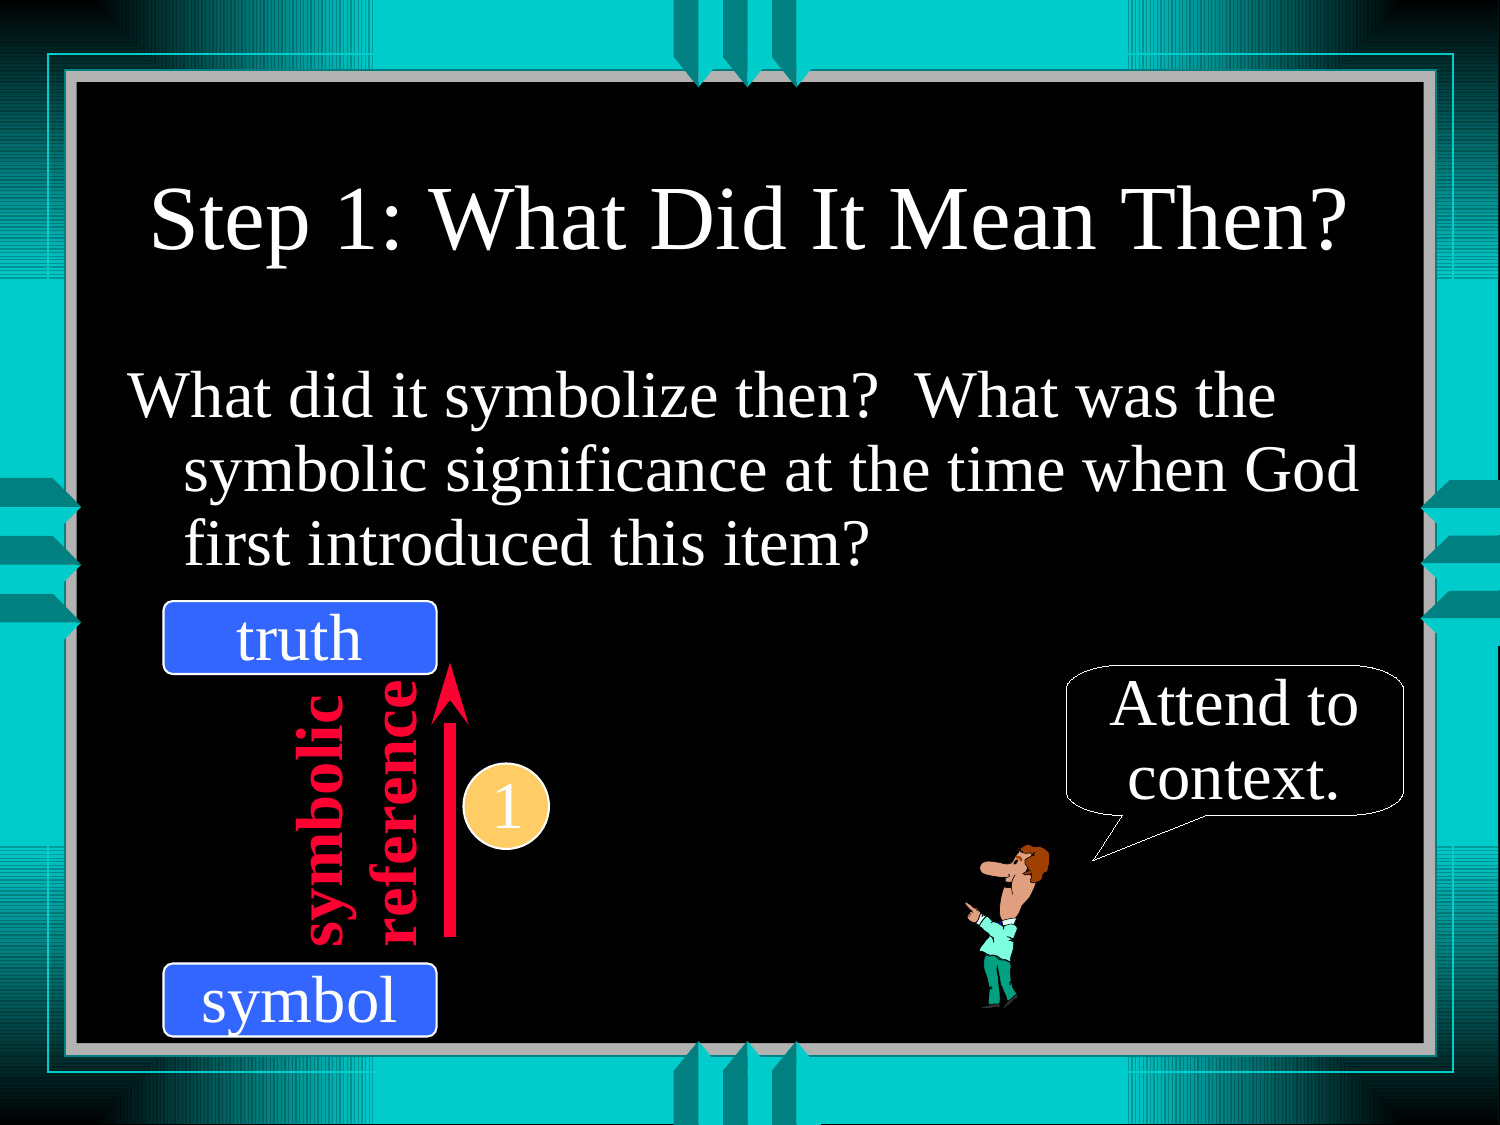

# Step 1: What Did It Mean Then?
What did it symbolize then? What was the symbolic significance at the time when God first introduced this item?
truth
symbolic reference
1
Attend to
context.
symbol